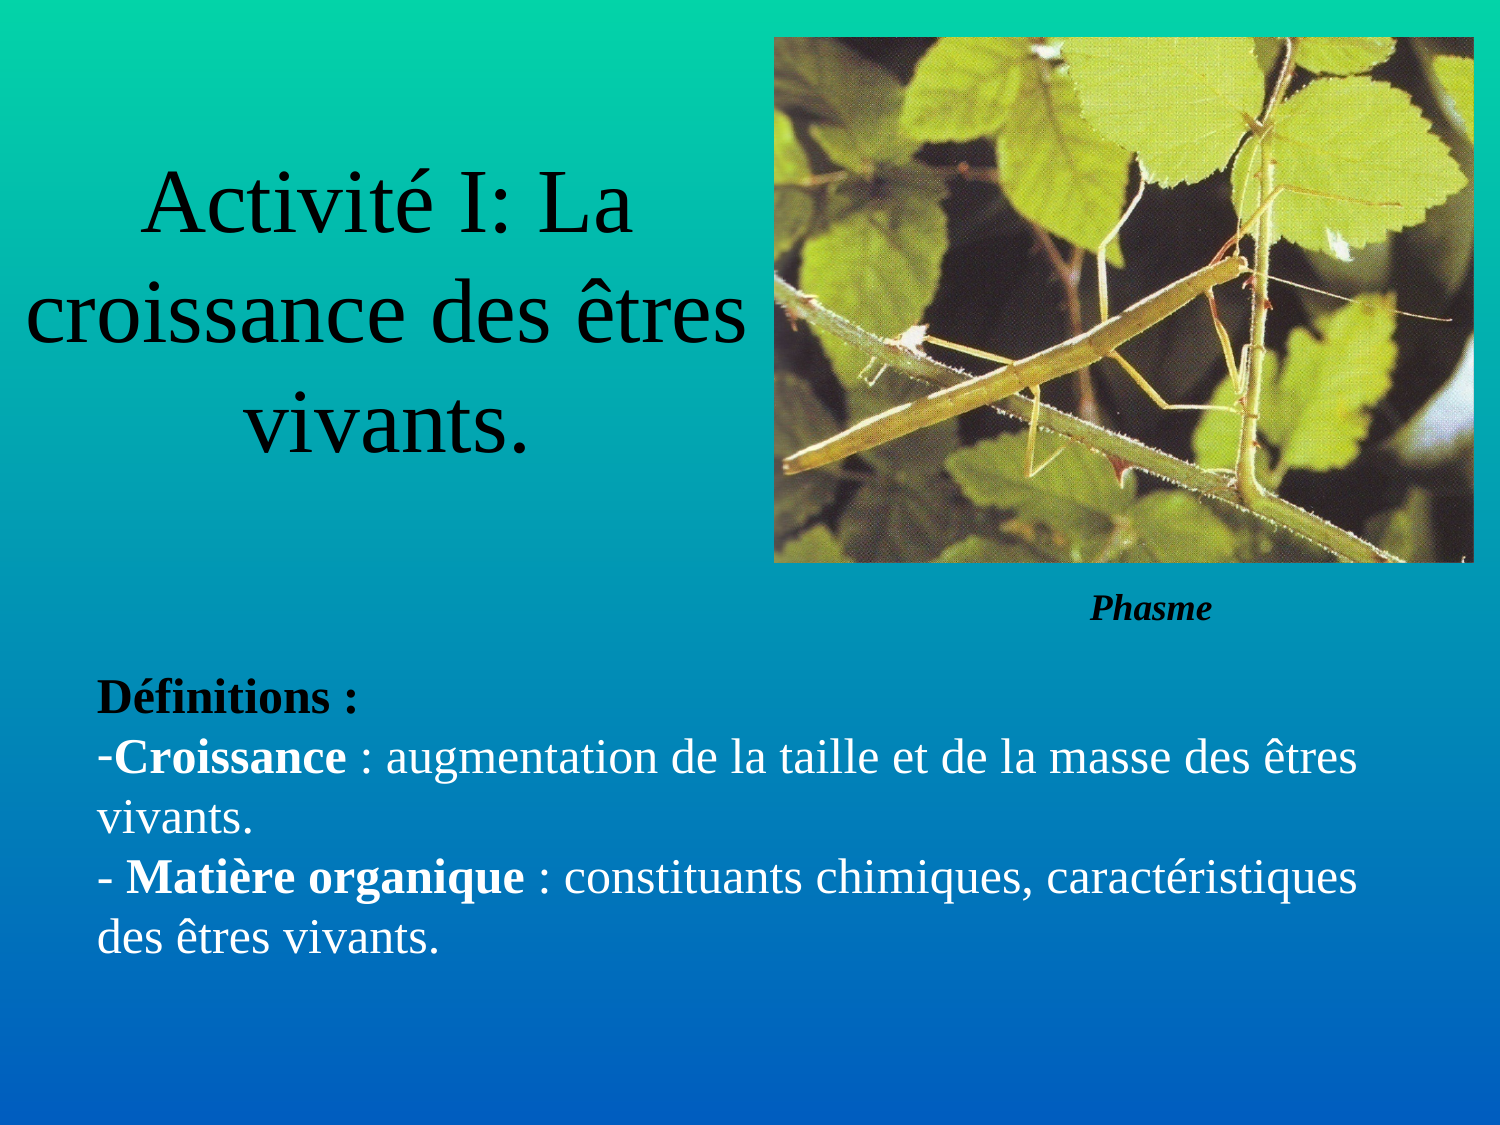

Activité I: La croissance des êtres vivants.
Phasme
Définitions :
Croissance : augmentation de la taille et de la masse des êtres vivants.
- Matière organique : constituants chimiques, caractéristiques des êtres vivants.